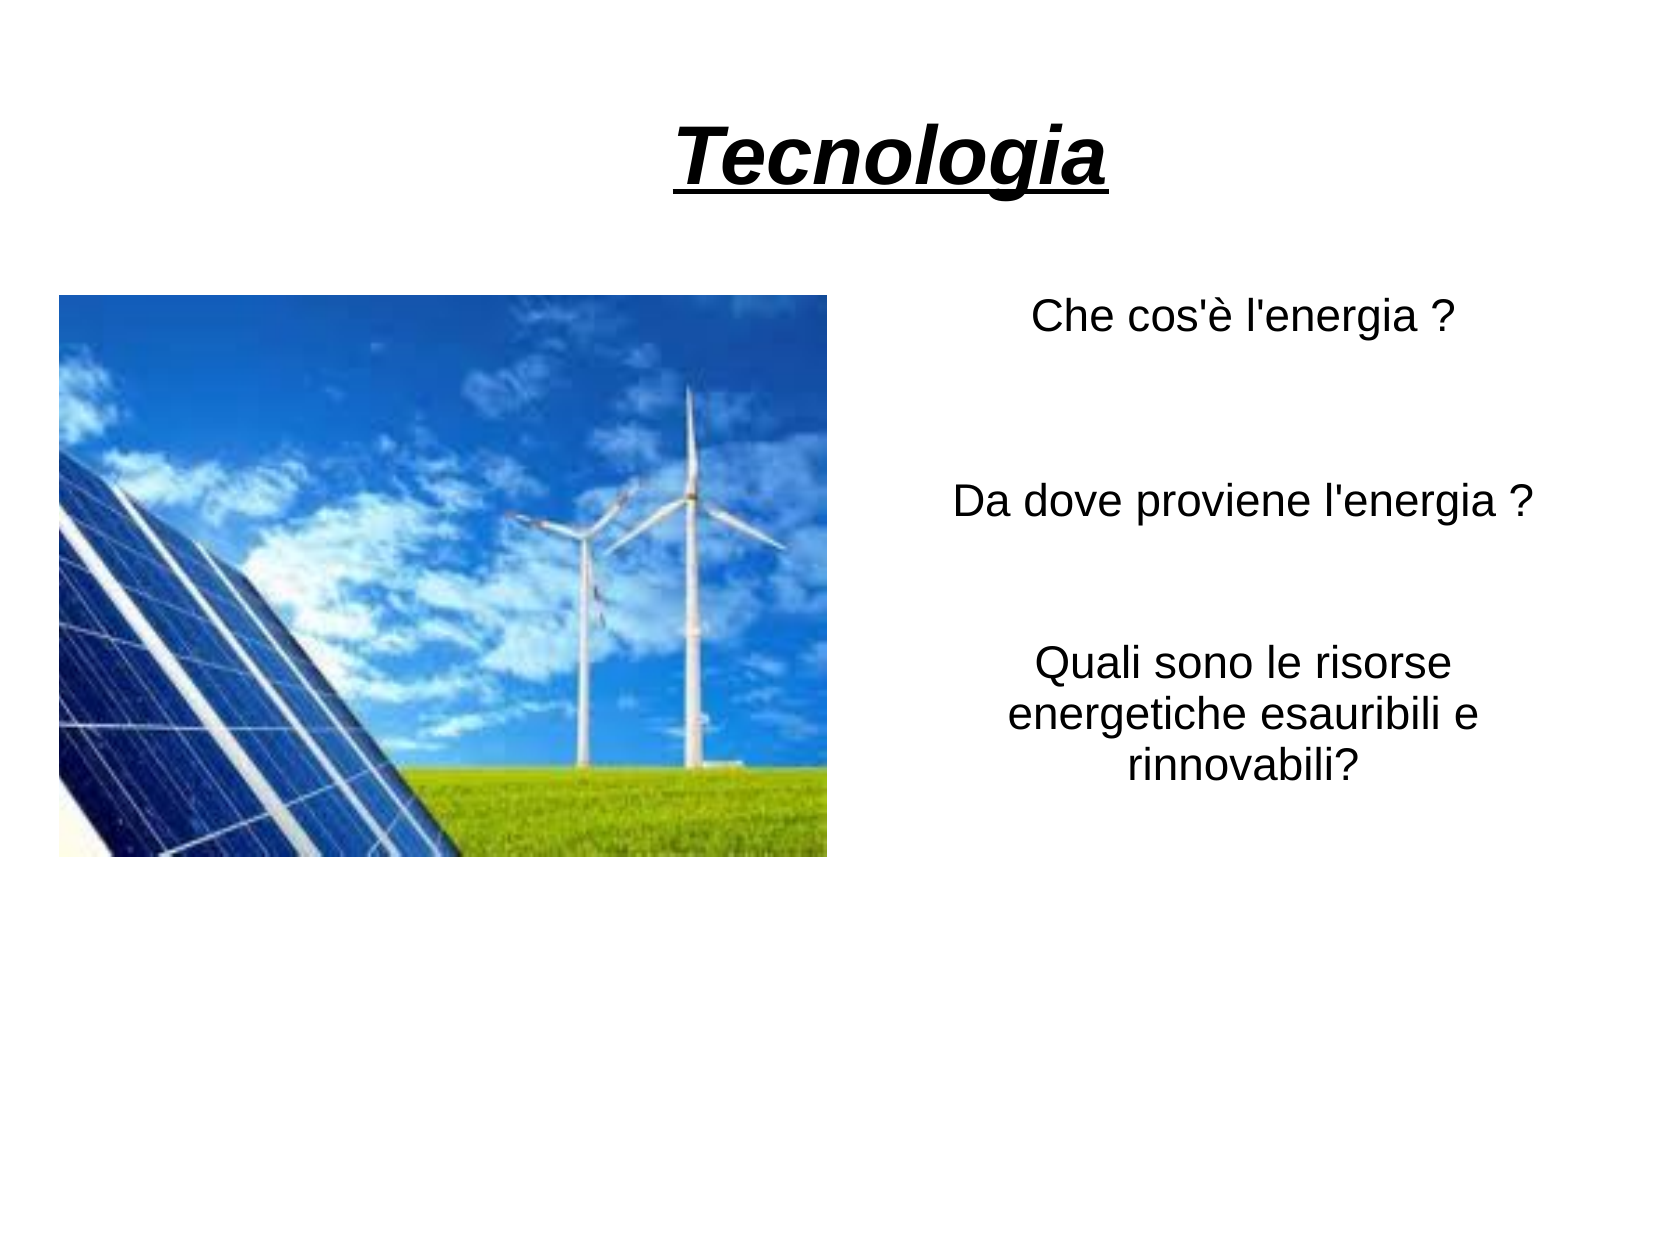

# Tecnologia
Che cos'è l'energia ?
Da dove proviene l'energia ?
Quali sono le risorse energetiche esauribili e rinnovabili?